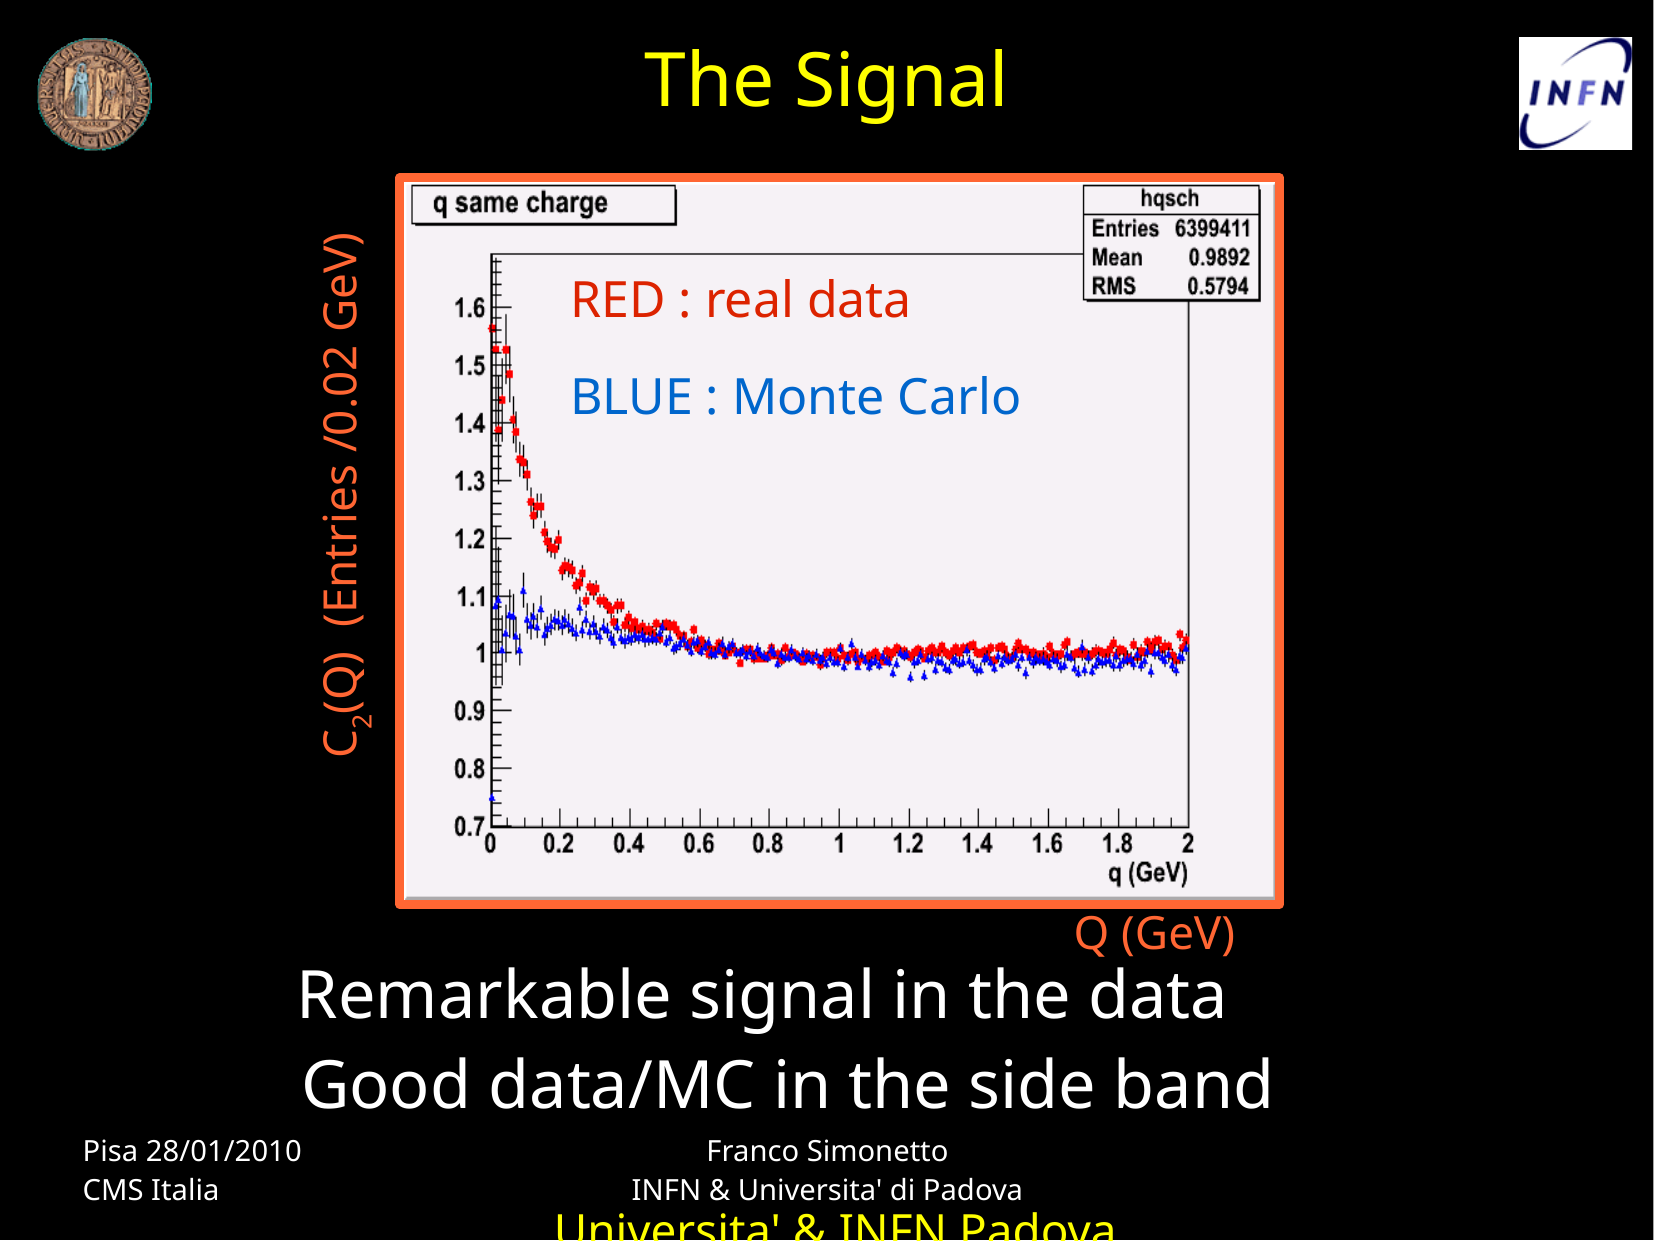

# The Signal
RED : real data
BLUE : Monte Carlo
C2(Q) (Entries /0.02 GeV)
 Remarkable signal in the data
 Good data/MC in the side band
Q (GeV)